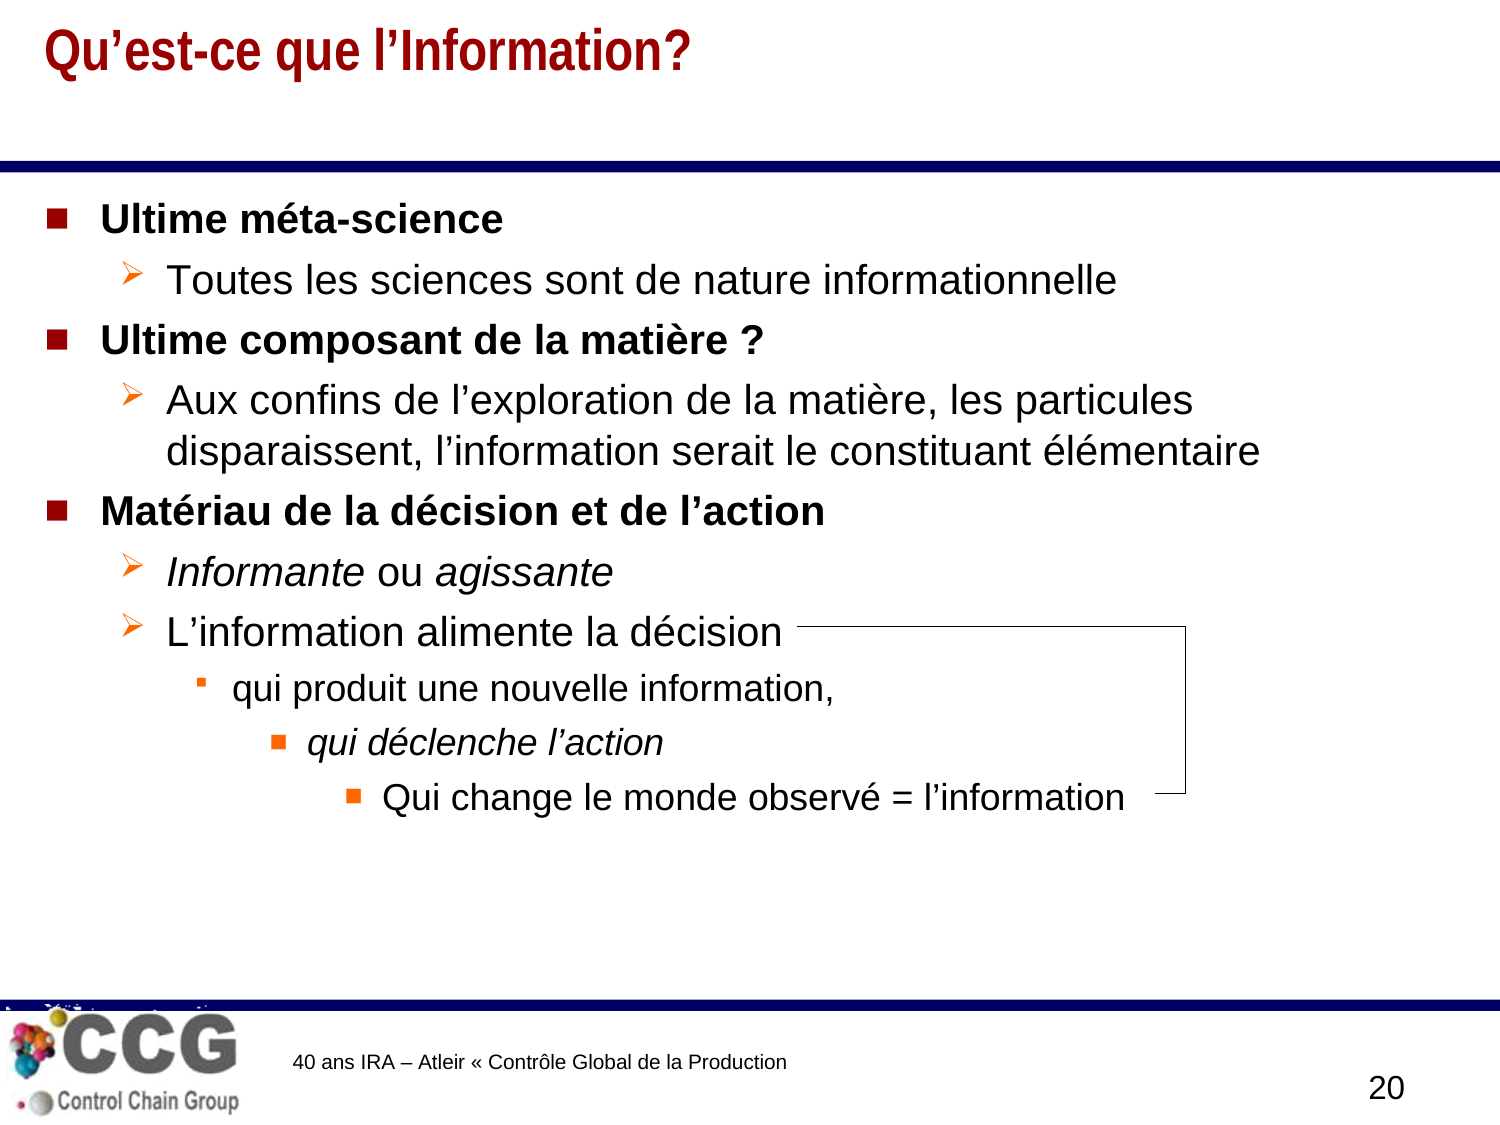

# Qu’est-ce que l’Information?
Ultime méta-science
Toutes les sciences sont de nature informationnelle
Ultime composant de la matière ?
Aux confins de l’exploration de la matière, les particules disparaissent, l’information serait le constituant élémentaire
Matériau de la décision et de l’action
Informante ou agissante
L’information alimente la décision
qui produit une nouvelle information,
qui déclenche l’action
Qui change le monde observé = l’information